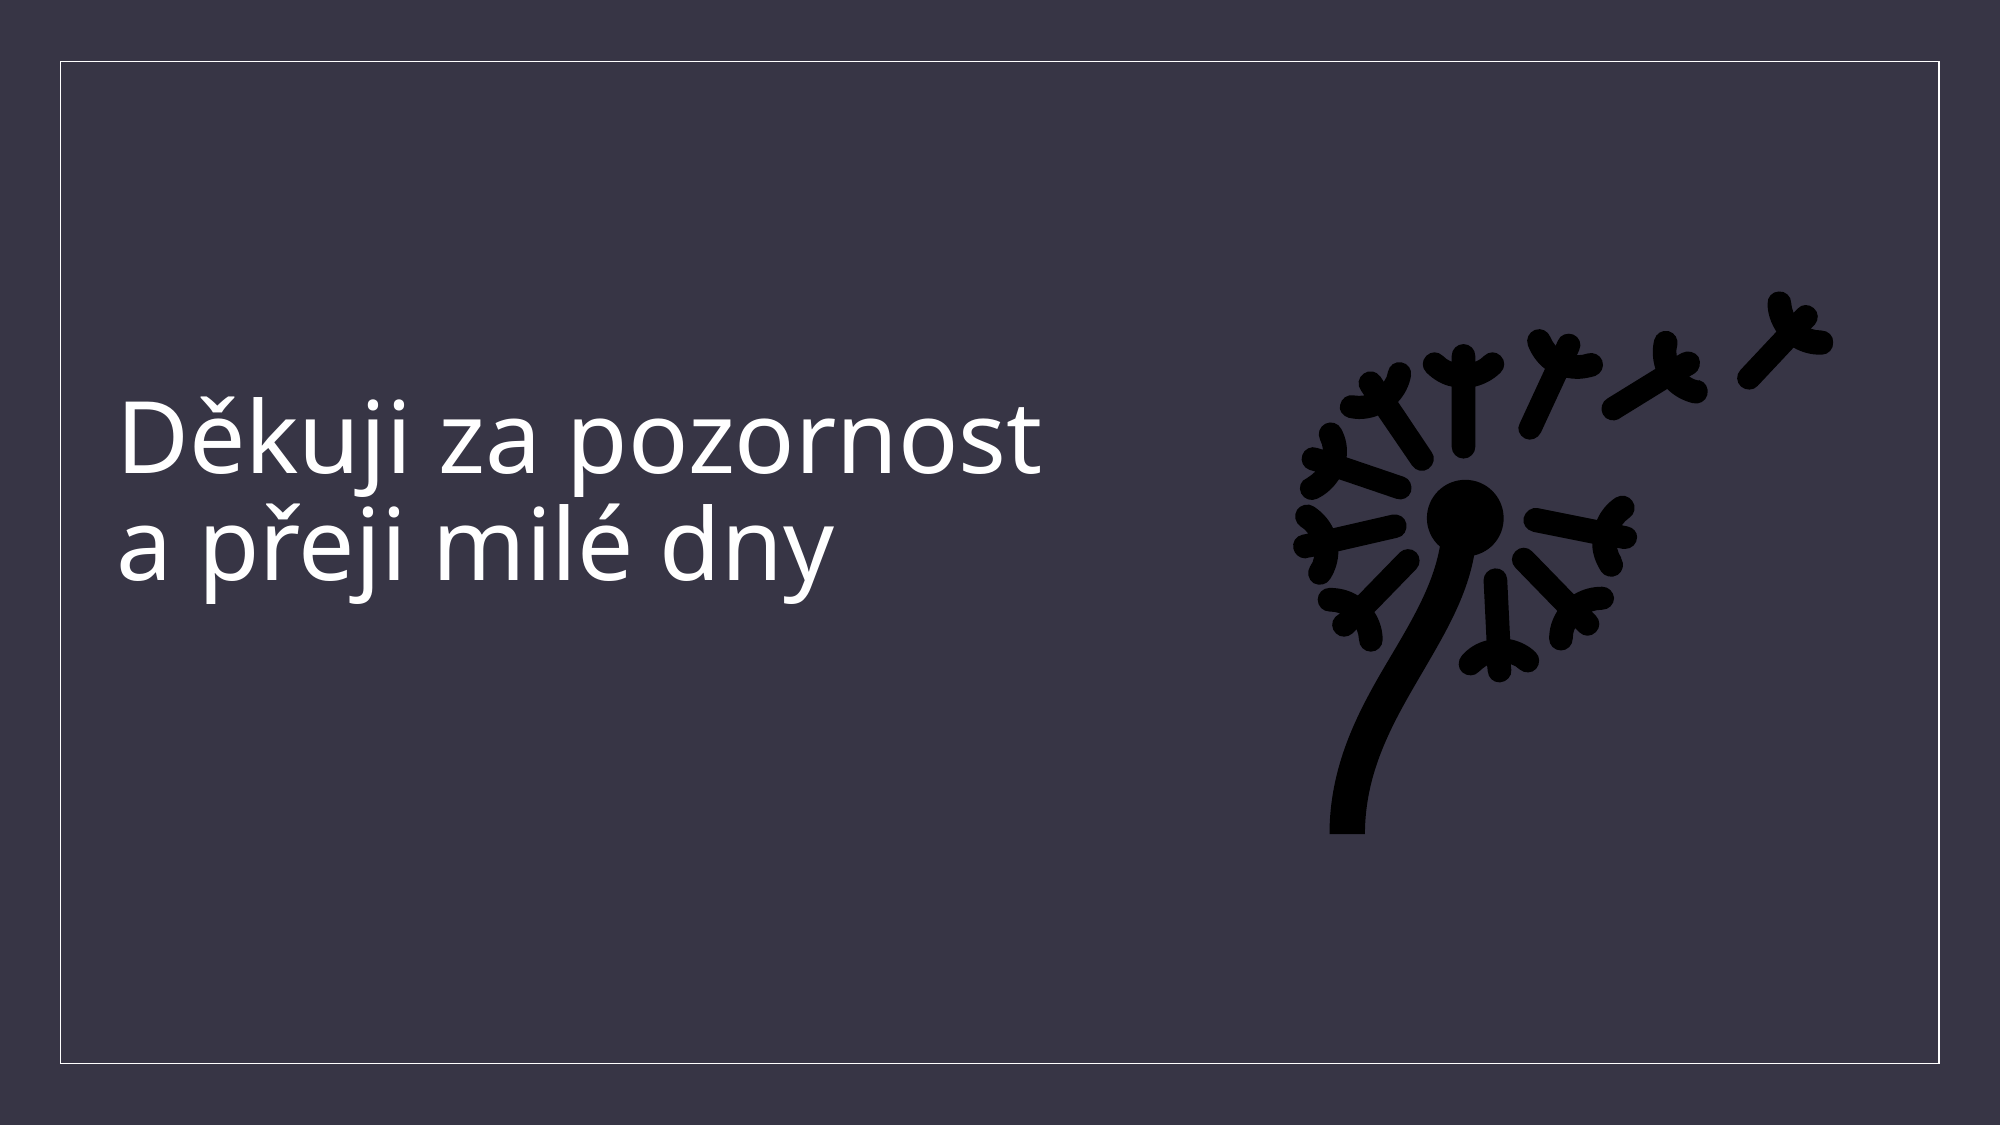

# Děkuji za pozornost a přeji milé dny